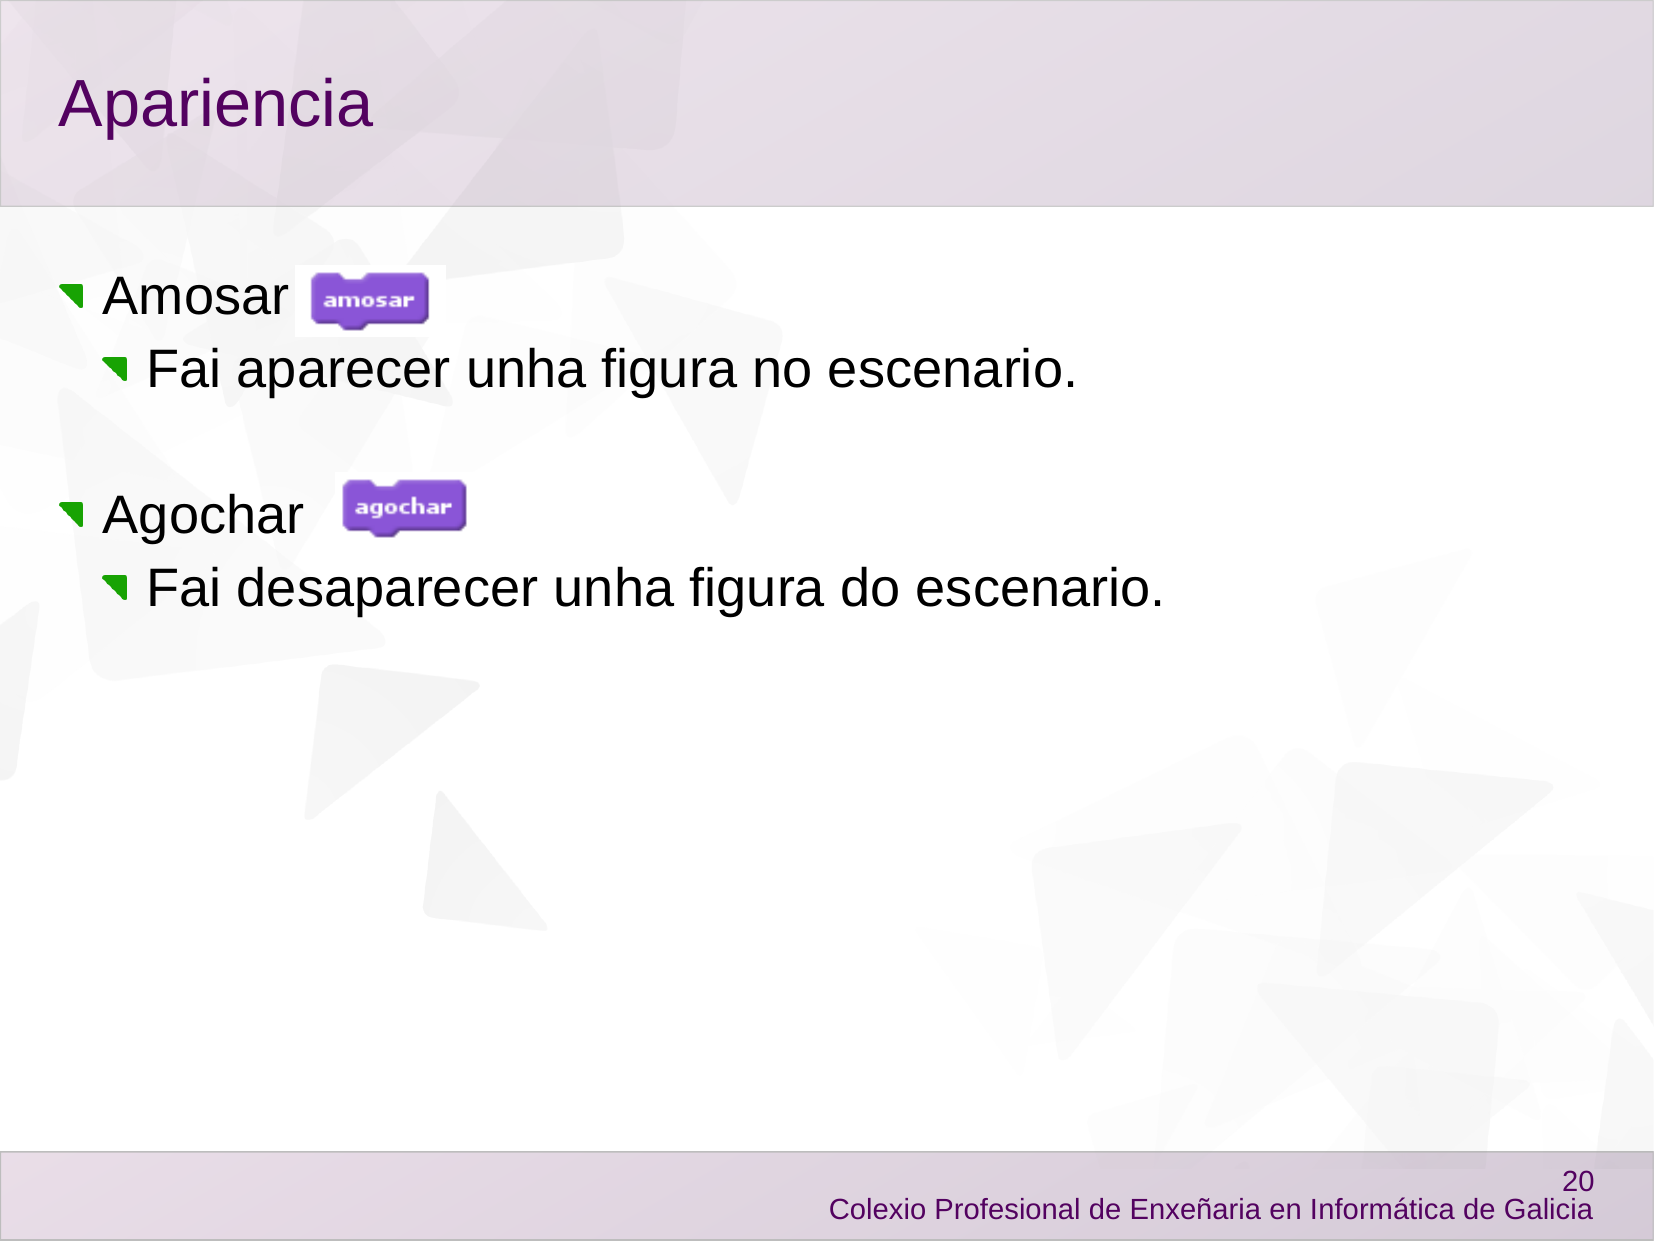

# Apariencia
Amosar
Fai aparecer unha figura no escenario.
Agochar
Fai desaparecer unha figura do escenario.
20
Colexio Profesional de Enxeñaria en Informática de Galicia